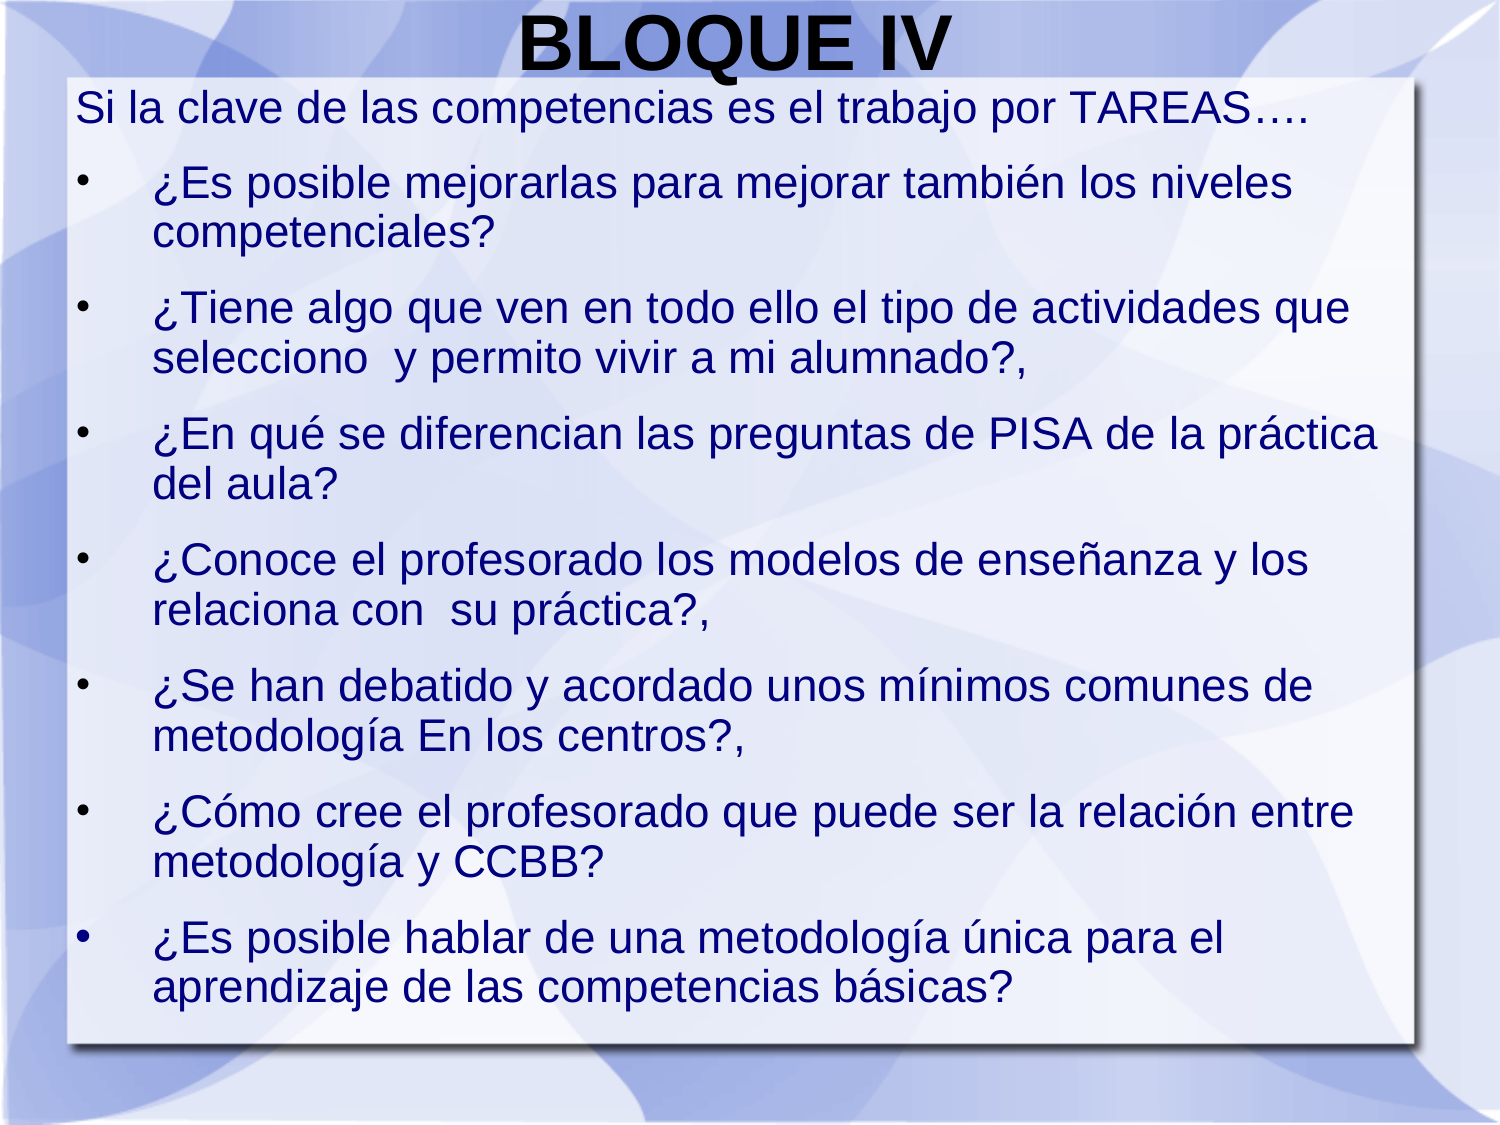

# BLOQUE IV
Si la clave de las competencias es el trabajo por TAREAS….
¿Es posible mejorarlas para mejorar también los niveles competenciales?
¿Tiene algo que ven en todo ello el tipo de actividades que selecciono y permito vivir a mi alumnado?,
¿En qué se diferencian las preguntas de PISA de la práctica del aula?
¿Conoce el profesorado los modelos de enseñanza y los relaciona con su práctica?,
¿Se han debatido y acordado unos mínimos comunes de metodología En los centros?,
¿Cómo cree el profesorado que puede ser la relación entre metodología y CCBB?
¿Es posible hablar de una metodología única para el aprendizaje de las competencias básicas?